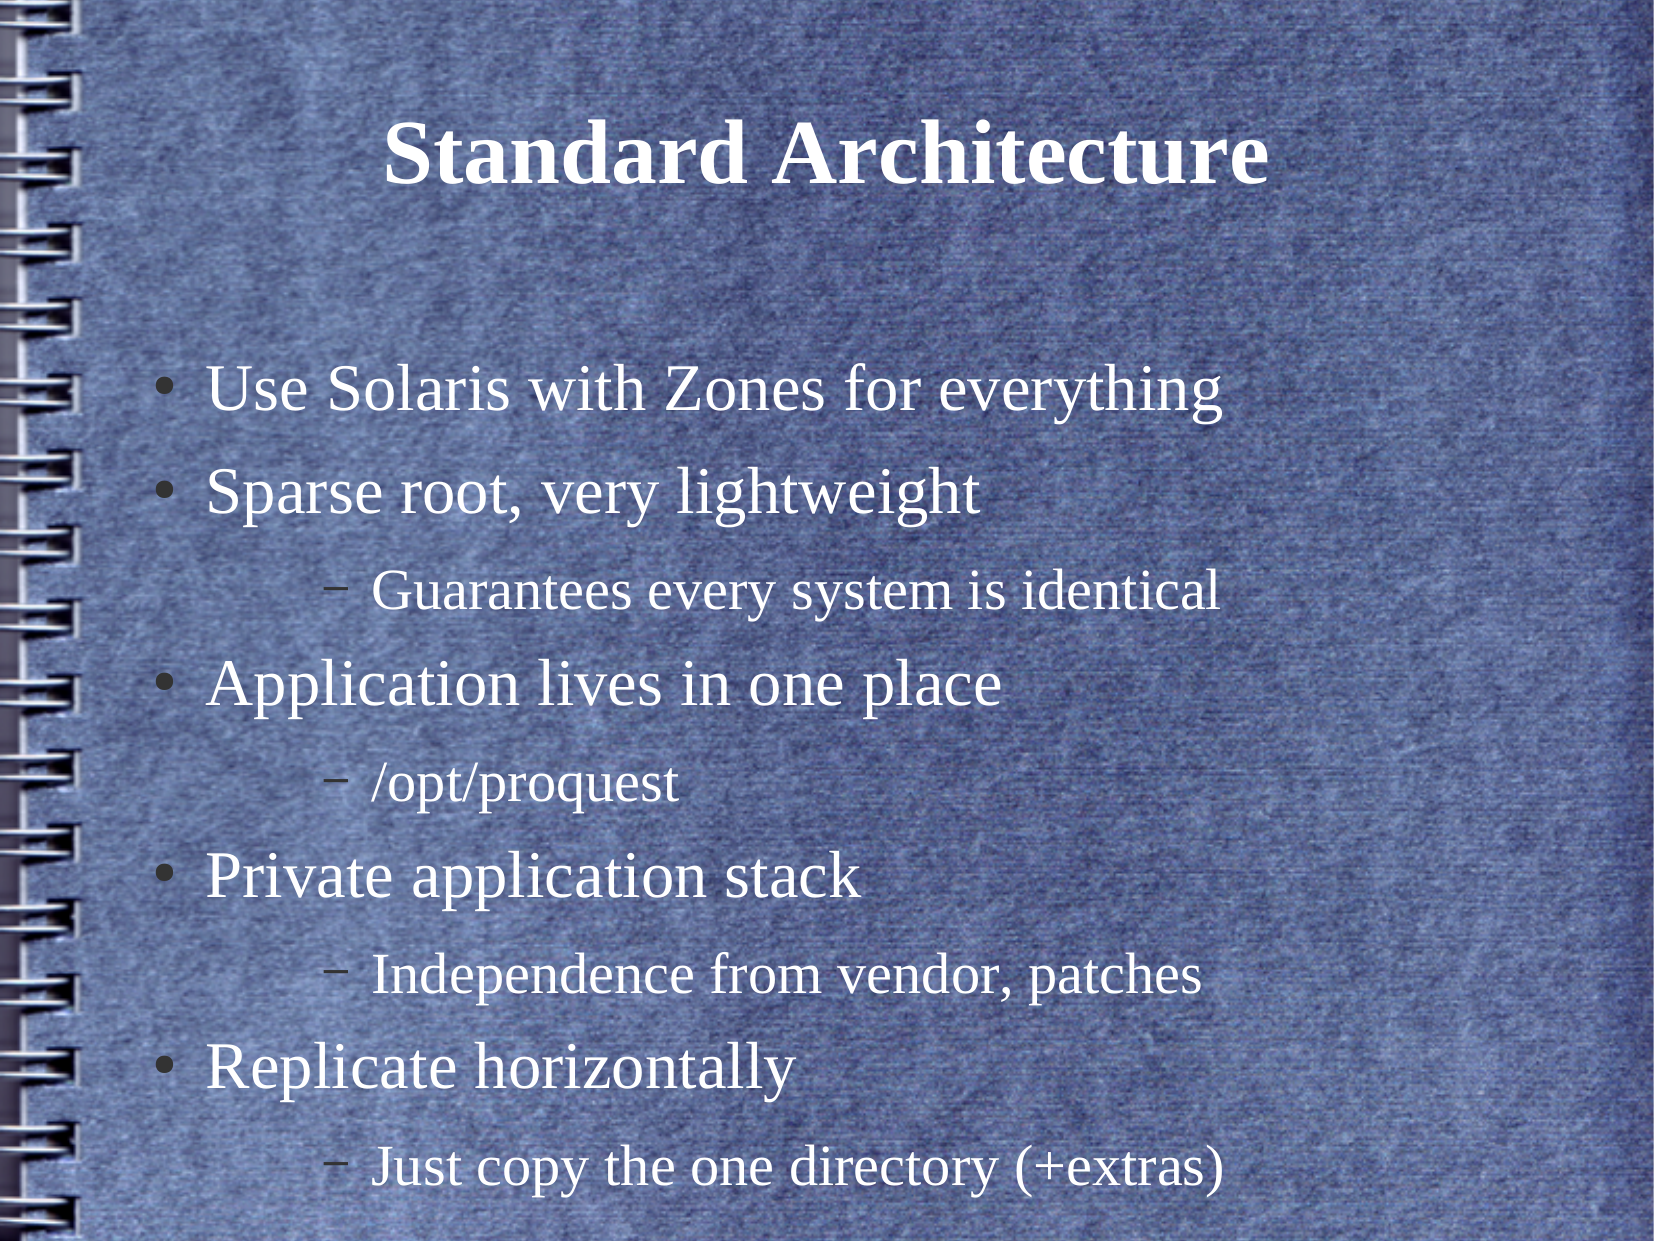

# Standard Architecture
Use Solaris with Zones for everything
Sparse root, very lightweight
Guarantees every system is identical
Application lives in one place
/opt/proquest
Private application stack
Independence from vendor, patches
Replicate horizontally
Just copy the one directory (+extras)